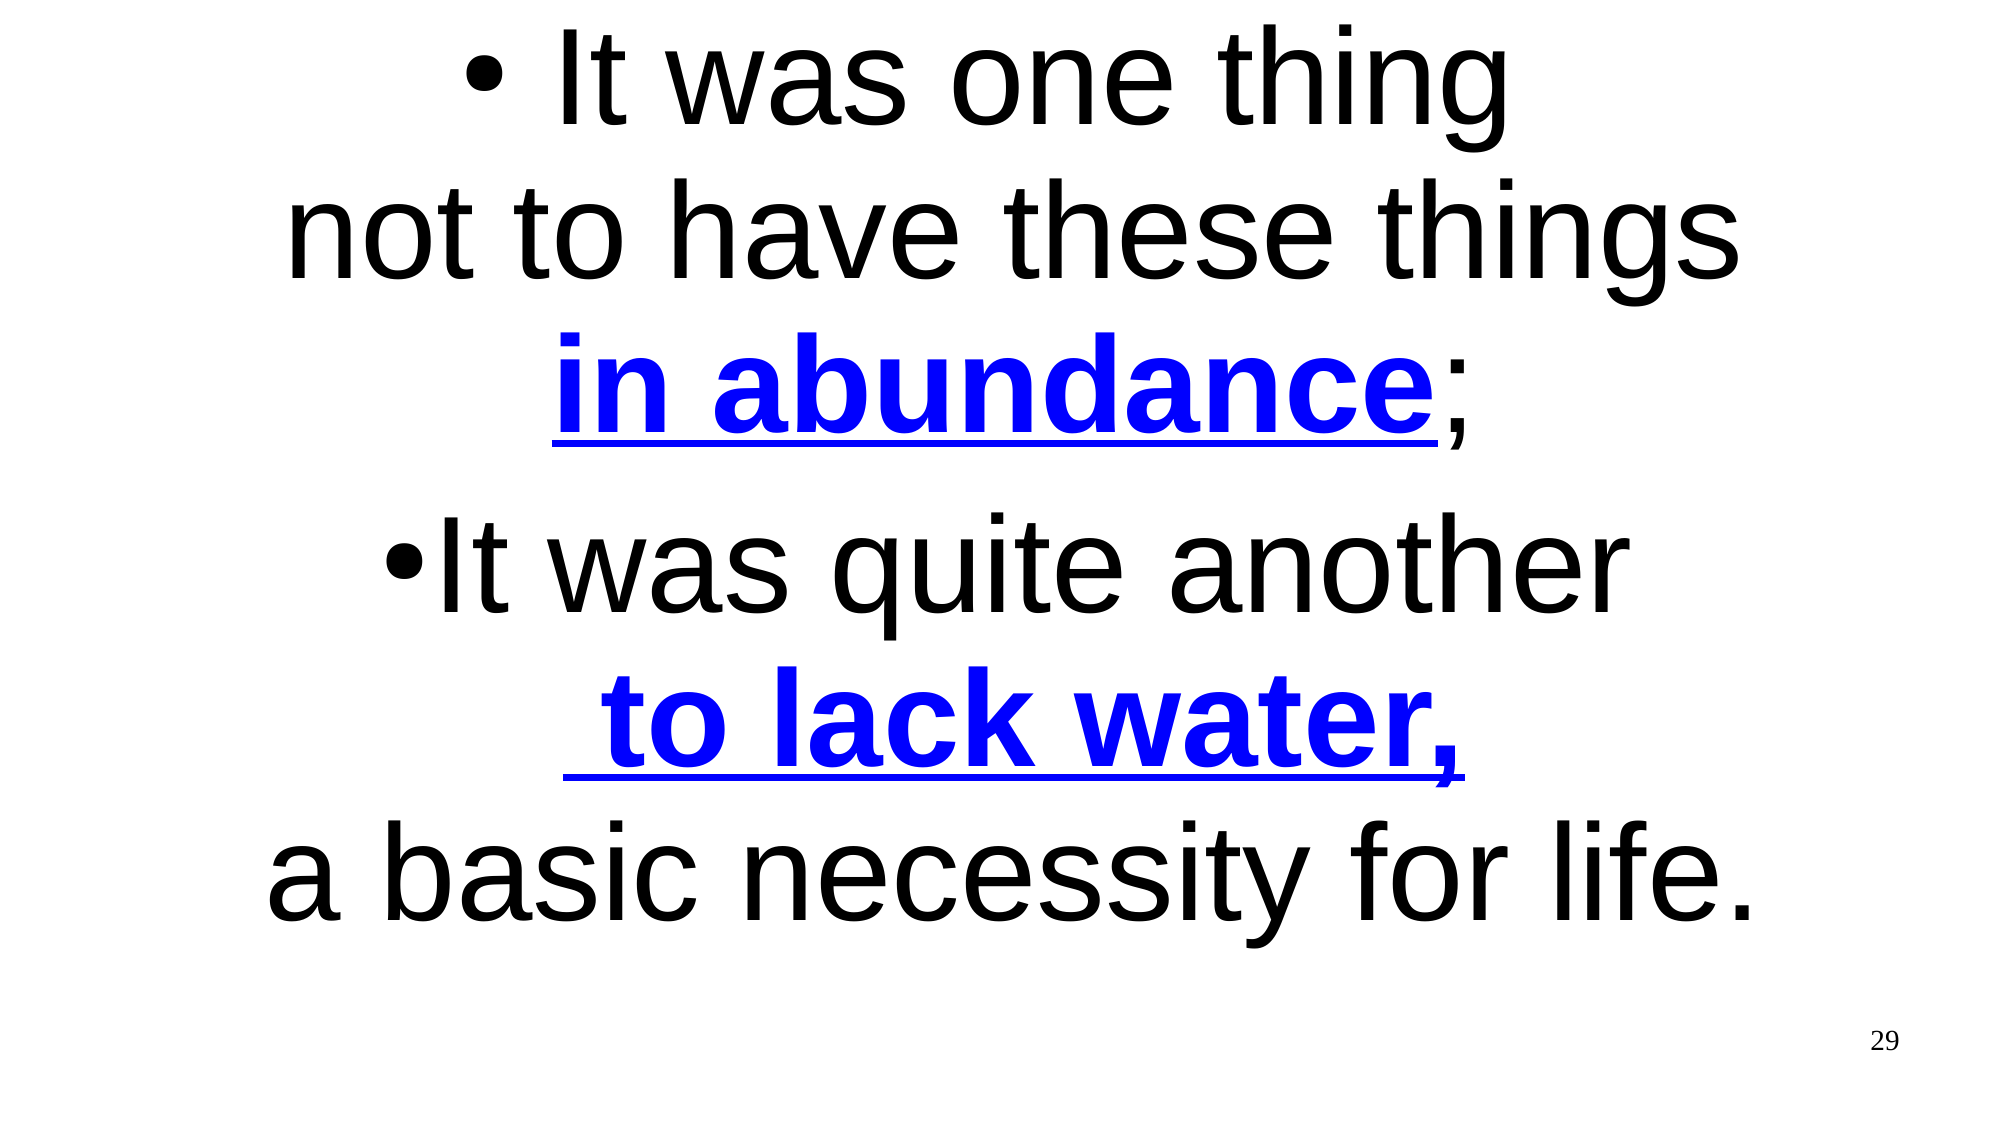

# It was one thing not to have these things in abundance;
It was quite another
 to lack water,
a basic necessity for life.
29